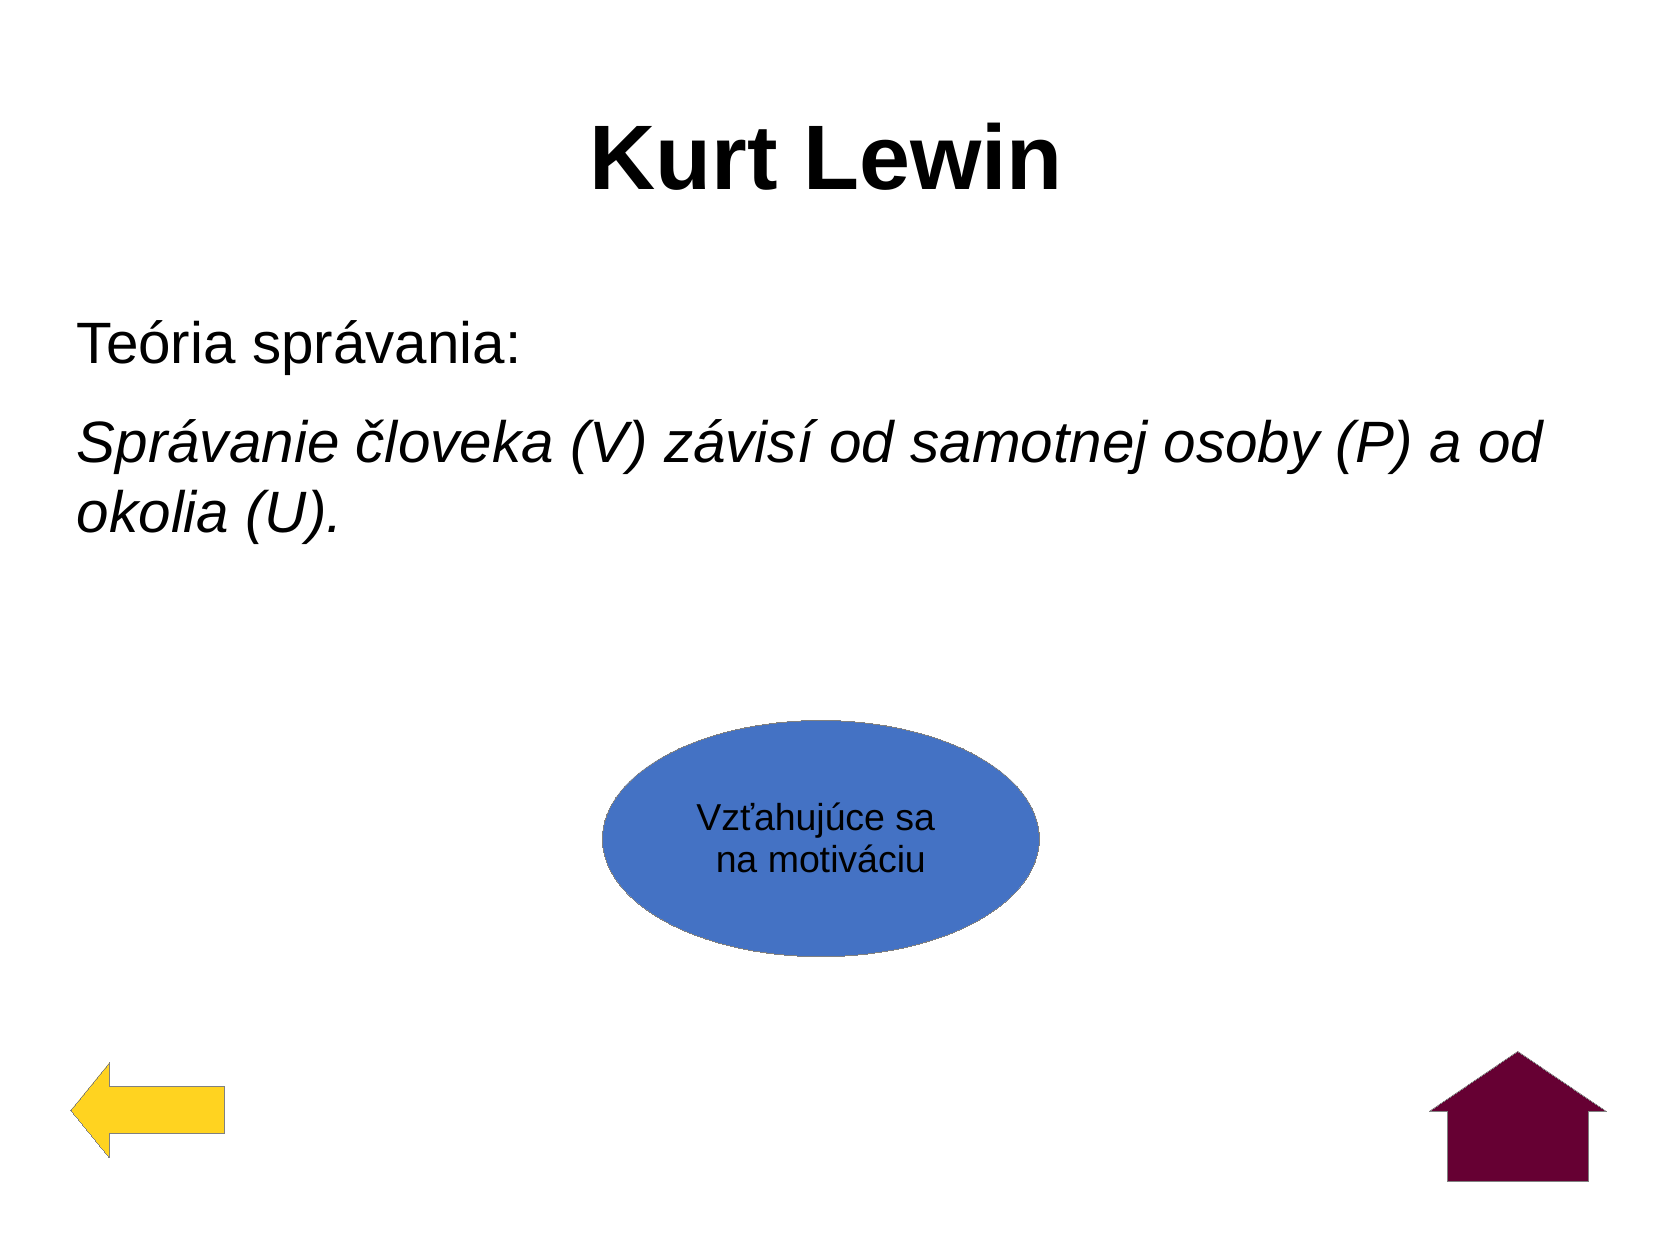

# Kurt Lewin
Teória správania:
Správanie človeka (V) závisí od samotnej osoby (P) a od okolia (U).
Vzťahujúce sa
na motiváciu